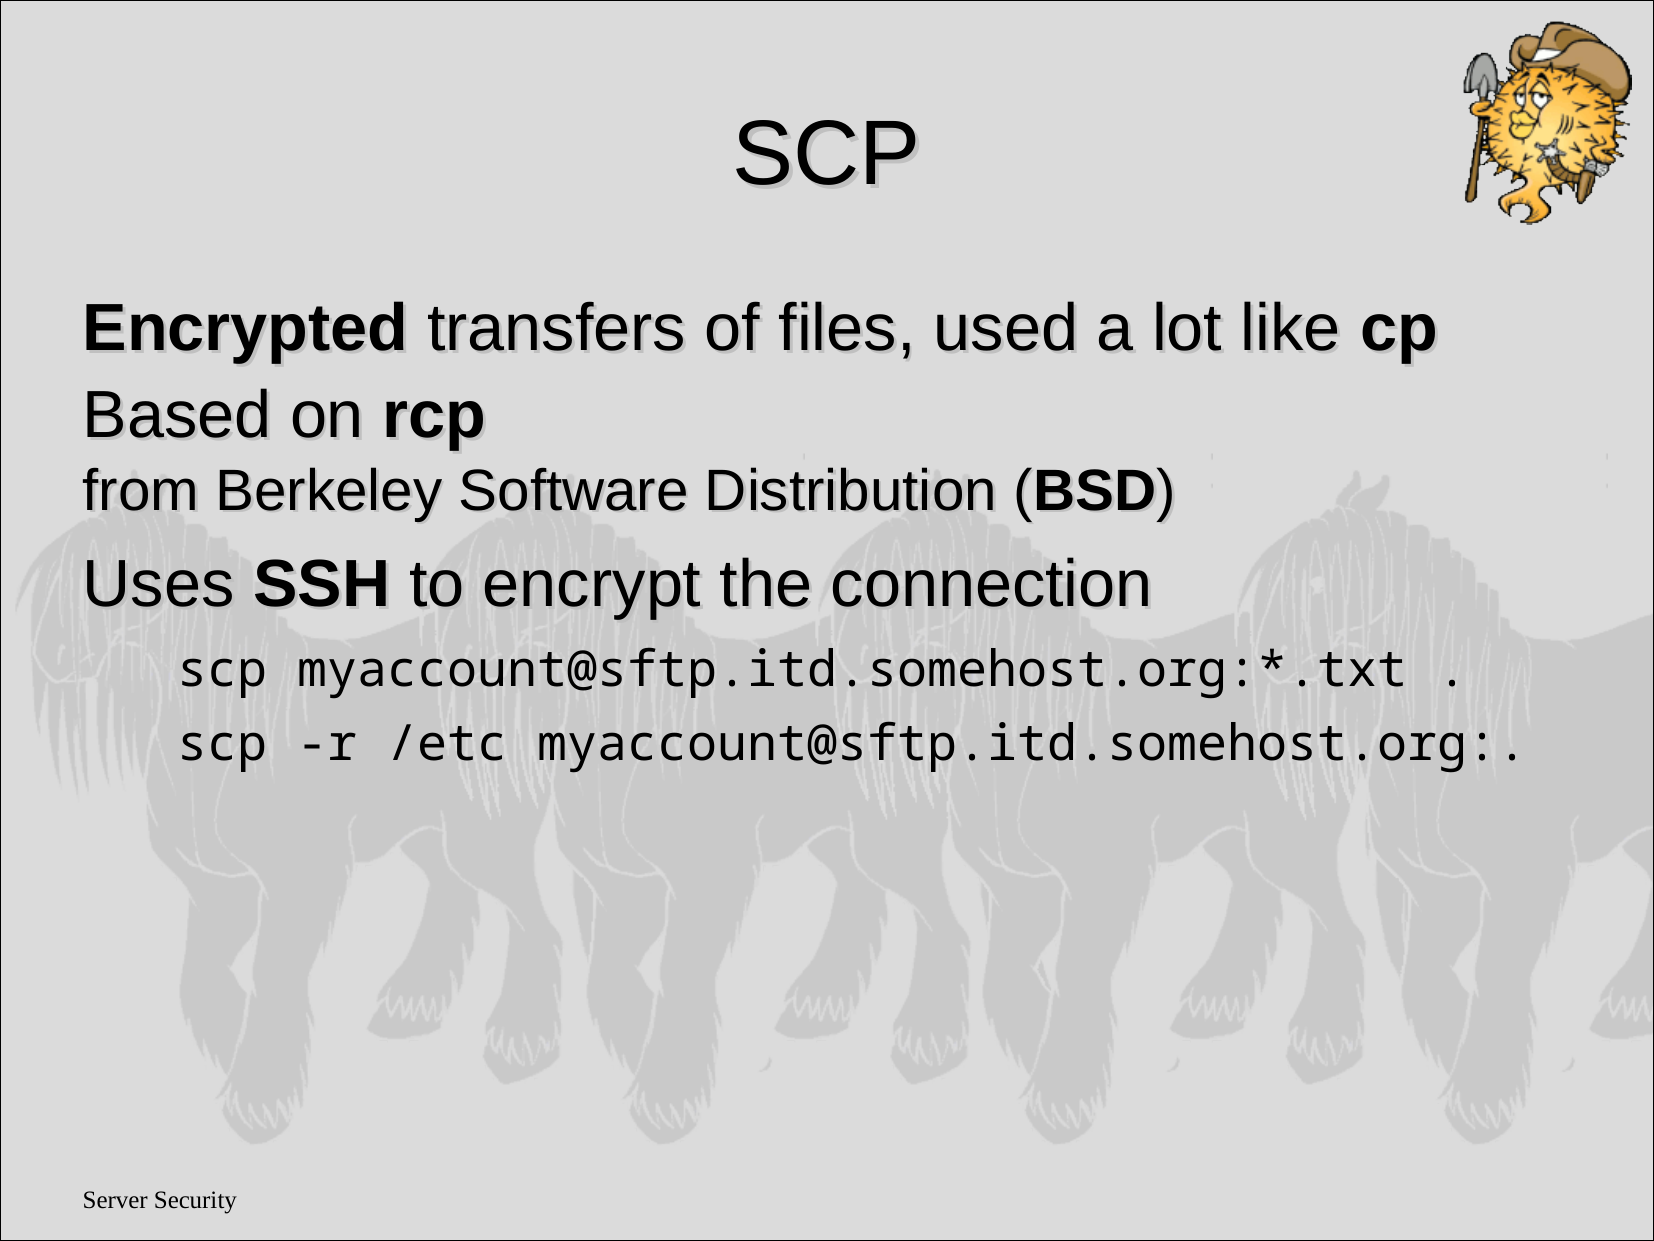

# SCP
Encrypted transfers of files, used a lot like cp
Based on rcp
from Berkeley Software Distribution (BSD)
Uses SSH to encrypt the connection
scp myaccount@sftp.itd.somehost.org:*.txt .
scp -r /etc myaccount@sftp.itd.somehost.org:.